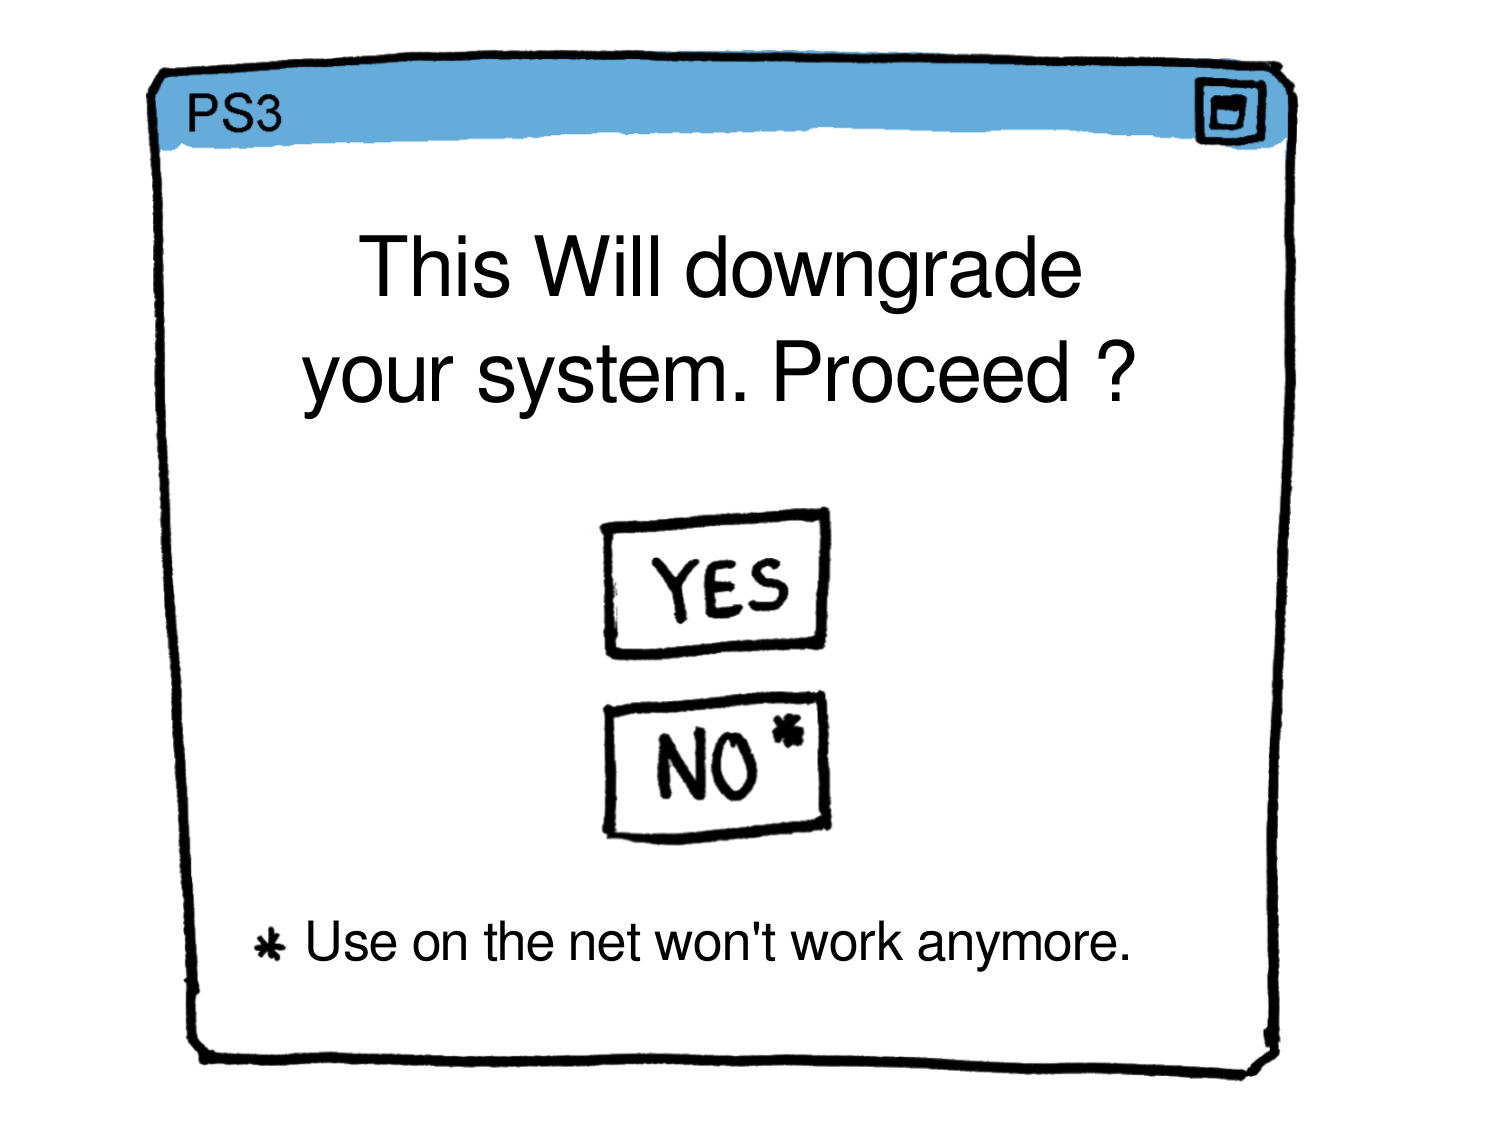

This Will downgrade
your system. Proceed ?
Use on the net won't work anymore.